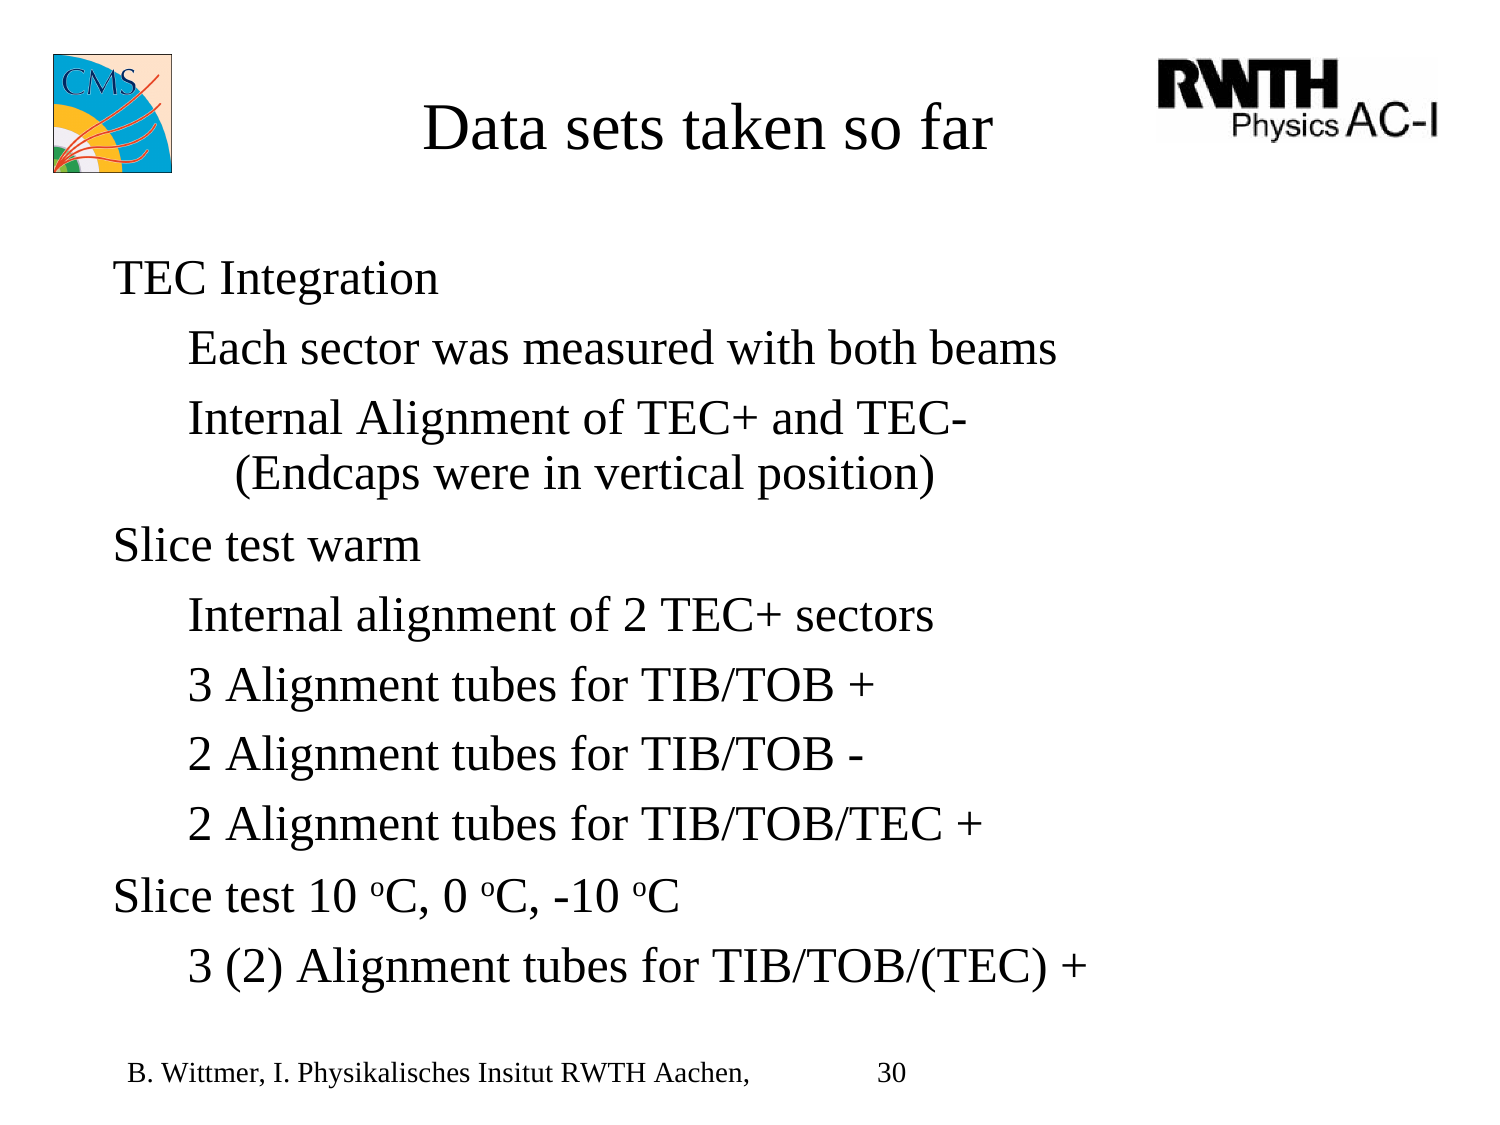

# Data sets taken so far
TEC Integration
Each sector was measured with both beams
Internal Alignment of TEC+ and TEC-
(Endcaps were in vertical position)
Slice test warm
Internal alignment of 2 TEC+ sectors
3 Alignment tubes for TIB/TOB +
2 Alignment tubes for TIB/TOB -
2 Alignment tubes for TIB/TOB/TEC +
Slice test 10 oC, 0 oC, -10 oC
3 (2) Alignment tubes for TIB/TOB/(TEC) +